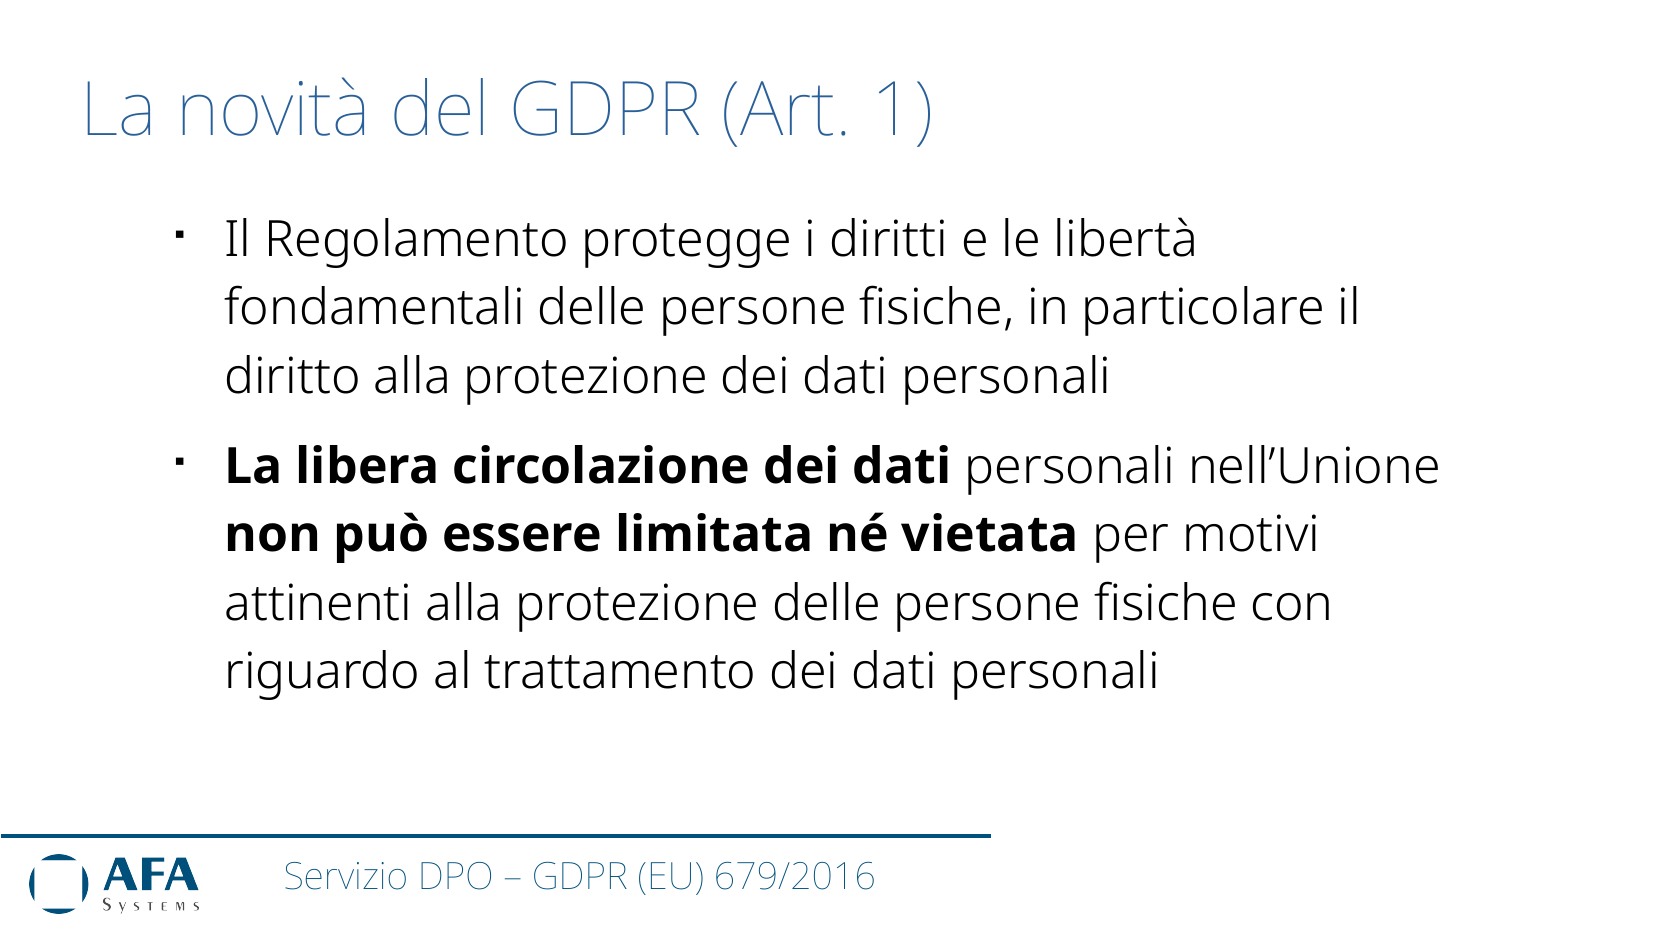

# La novità del GDPR (Art. 1)
Il Regolamento protegge i diritti e le libertà fondamentali delle persone fisiche, in particolare il diritto alla protezione dei dati personali
La libera circolazione dei dati personali nell’Unione non può essere limitata né vietata per motivi attinenti alla protezione delle persone fisiche con riguardo al trattamento dei dati personali